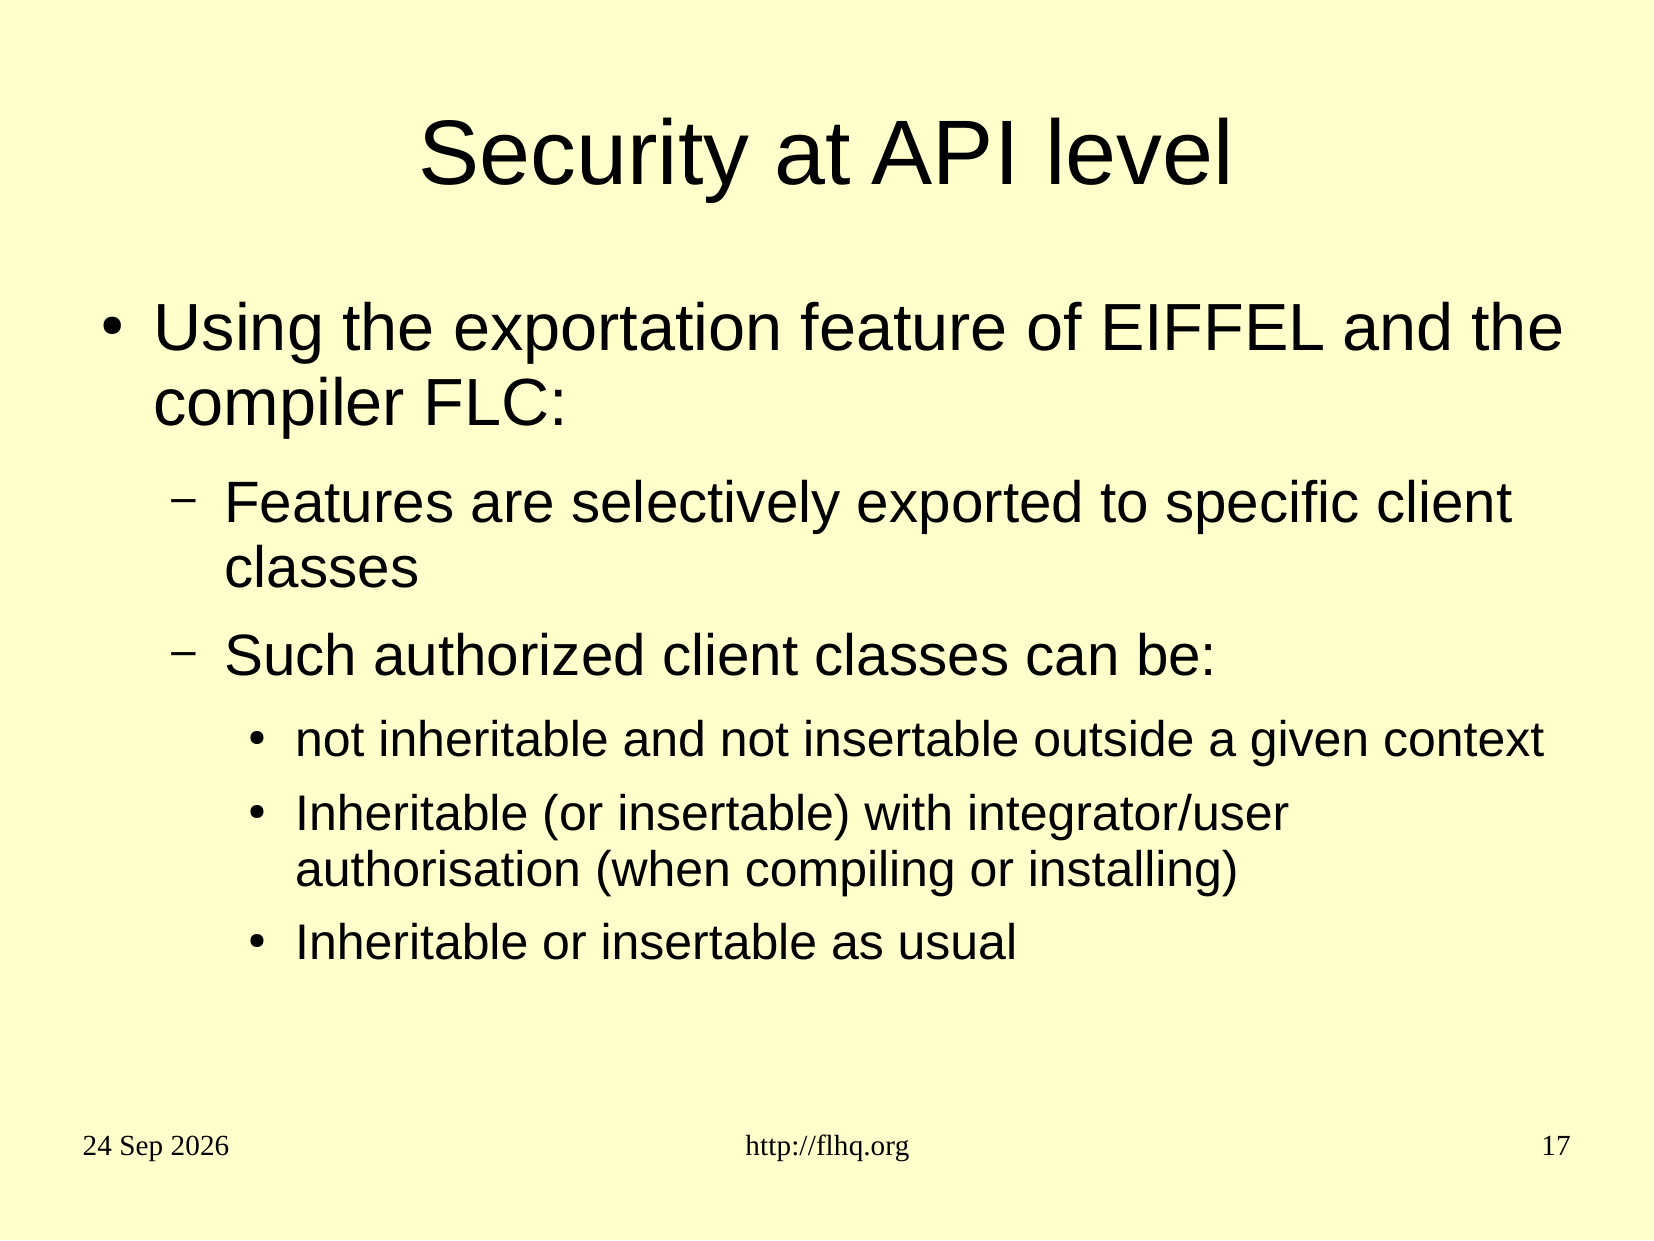

# Security at API level
Using the exportation feature of EIFFEL and the compiler FLC:
Features are selectively exported to specific client classes
Such authorized client classes can be:
not inheritable and not insertable outside a given context
Inheritable (or insertable) with integrator/user authorisation (when compiling or installing)
Inheritable or insertable as usual
http://flhq.org
17